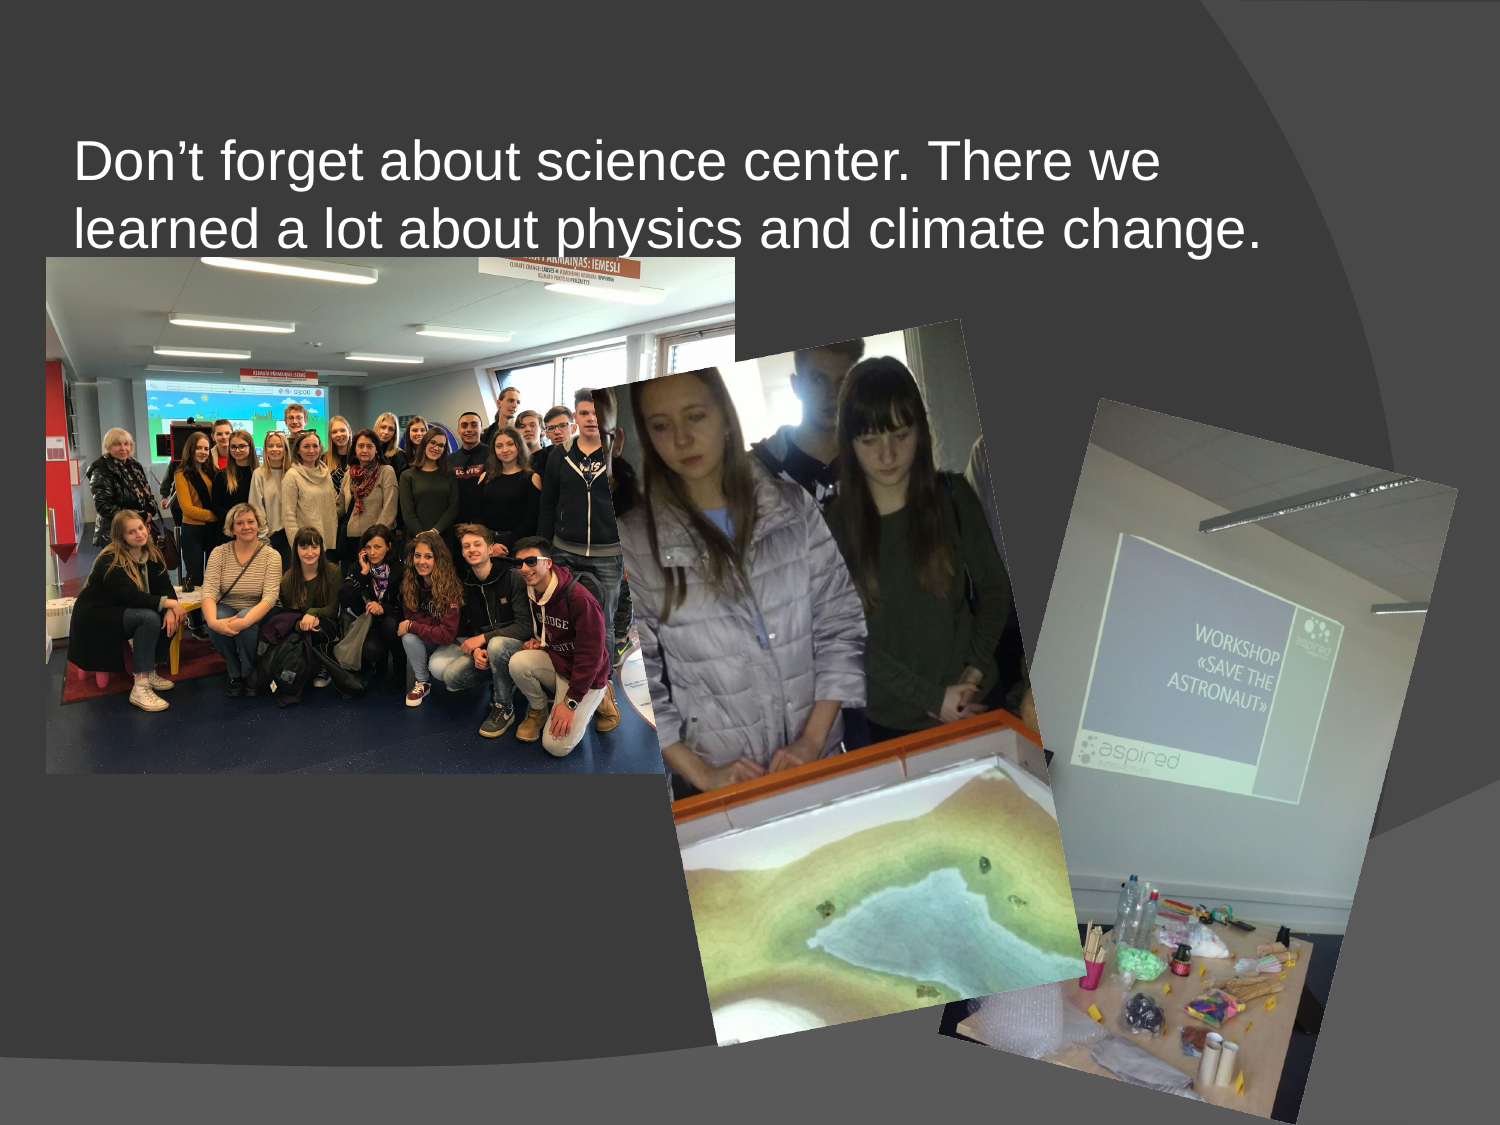

# Don’t forget about science center. There we learned a lot about physics and climate change.